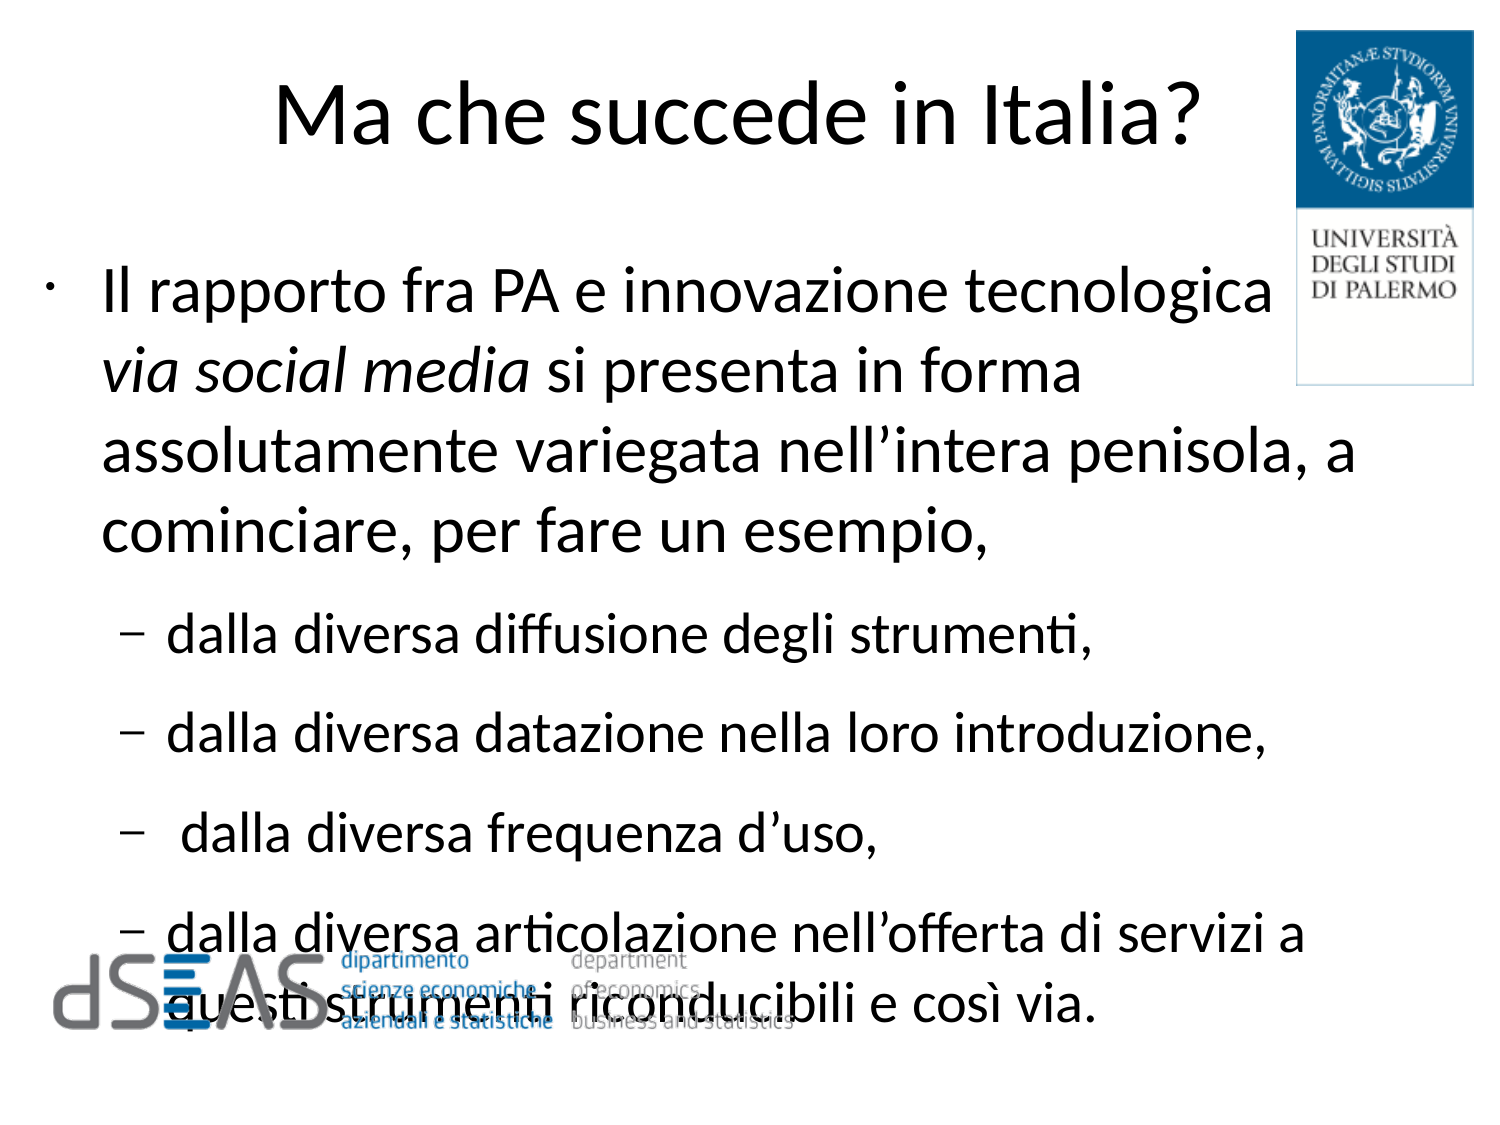

# Ma che succede in Italia?
Il rapporto fra PA e innovazione tecnologica via social media si presenta in forma assolutamente variegata nell’intera penisola, a cominciare, per fare un esempio,
dalla diversa diffusione degli strumenti,
dalla diversa datazione nella loro introduzione,
 dalla diversa frequenza d’uso,
dalla diversa articolazione nell’offerta di servizi a questi strumenti riconducibili e così via.